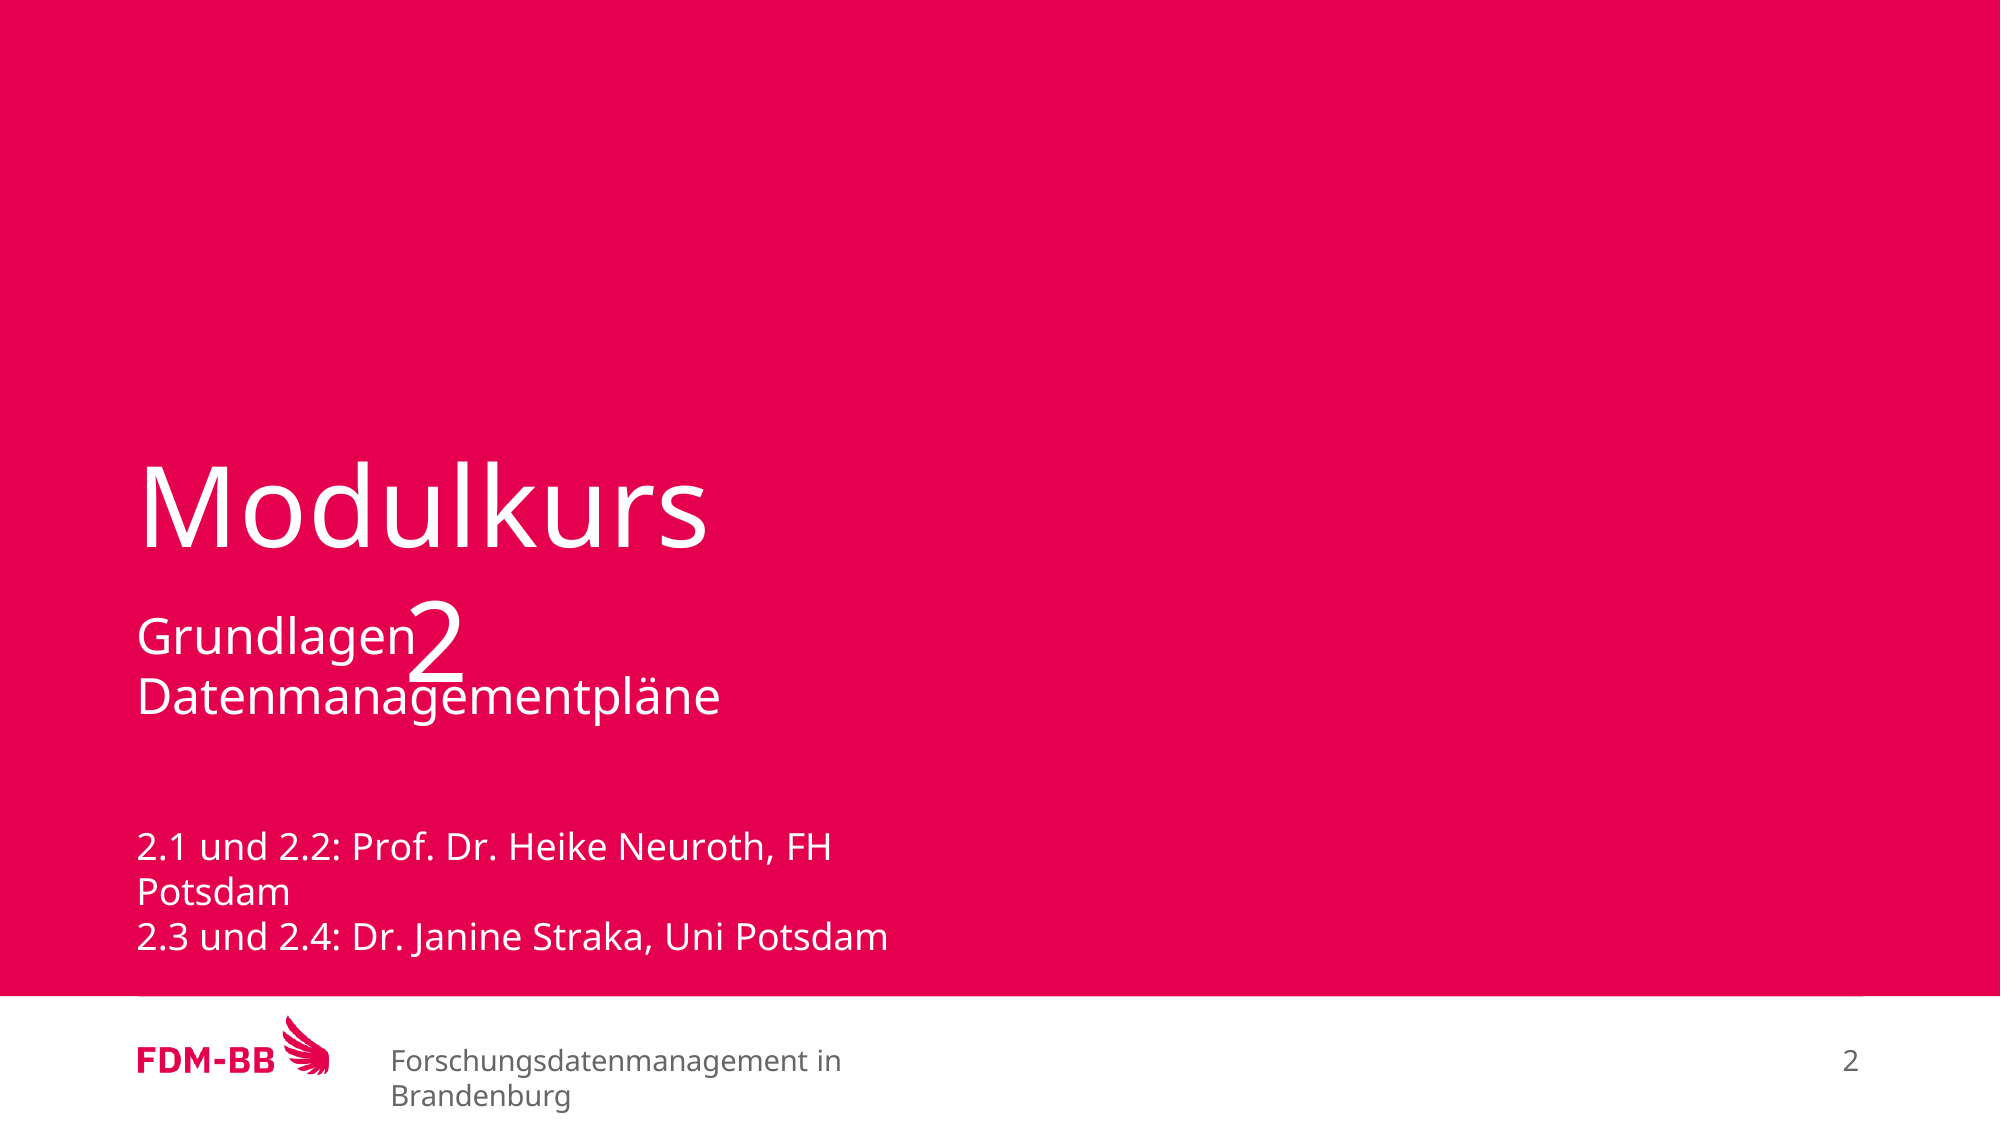

# Modulkurs	2
Grundlagen Datenmanagementpläne
2.1 und 2.2: Prof. Dr. Heike Neuroth, FH Potsdam
2.3 und 2.4: Dr. Janine Straka, Uni Potsdam
Forschungsdatenmanagement in Brandenburg
2